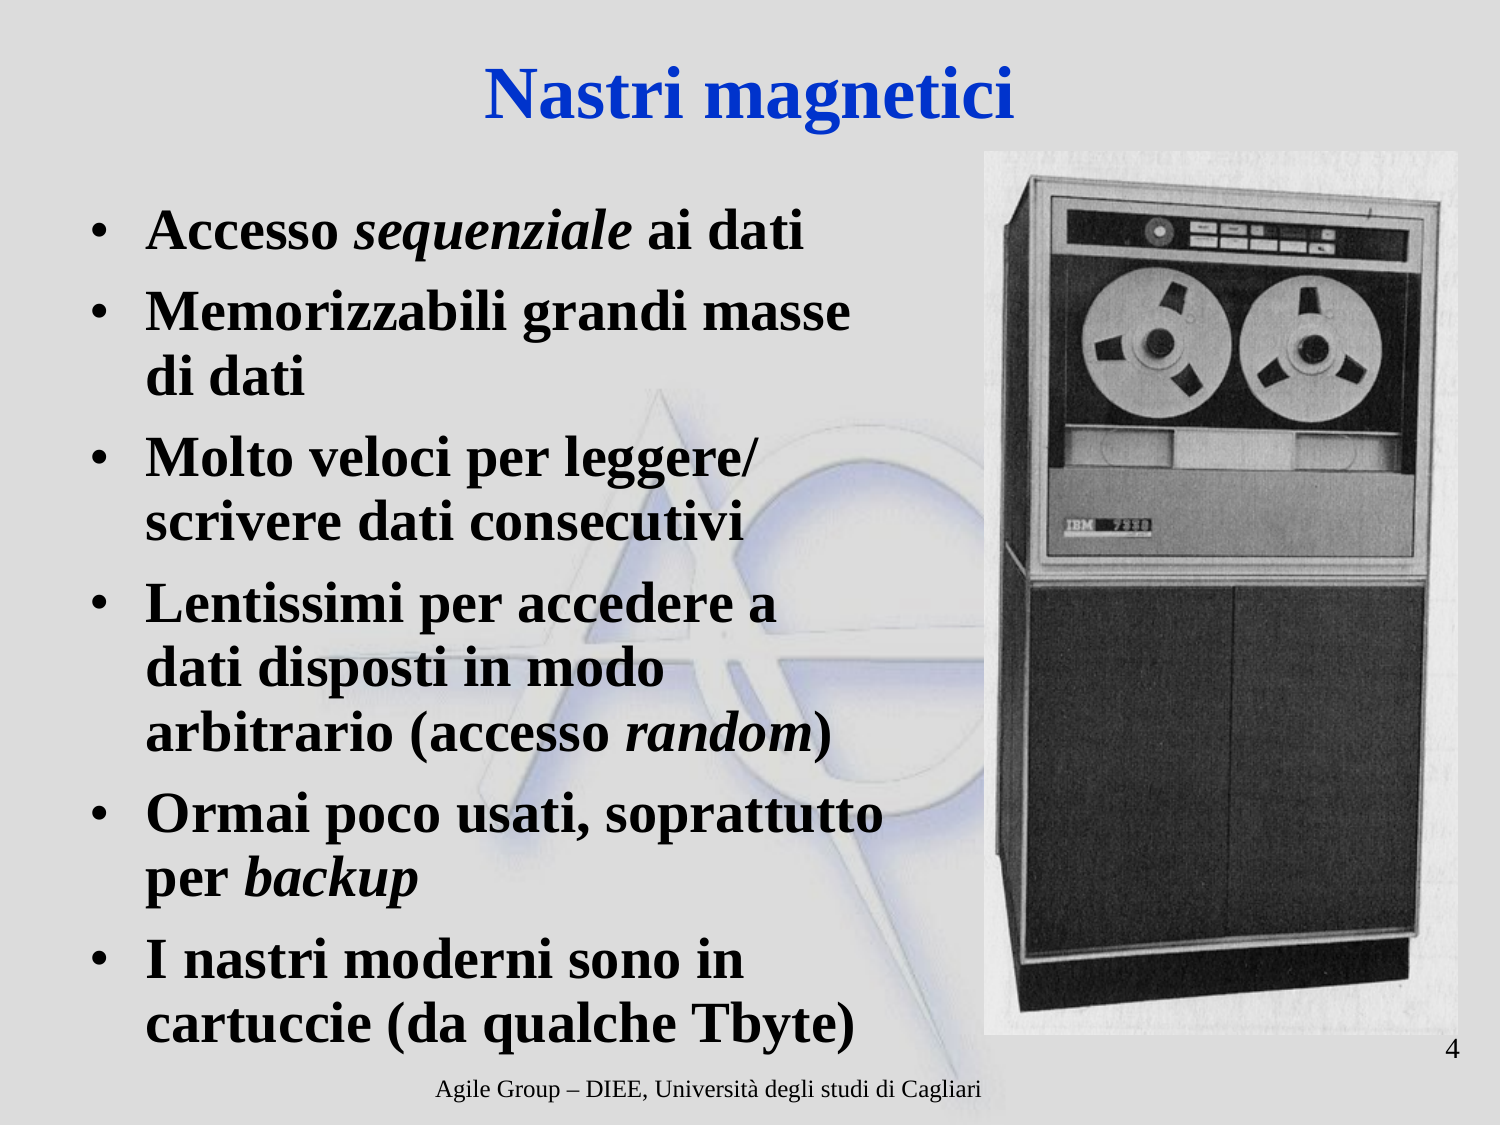

# Nastri magnetici
Accesso sequenziale ai dati
Memorizzabili grandi masse
di dati
Molto veloci per leggere/ scrivere dati consecutivi
Lentissimi per accedere a dati disposti in modo arbitrario (accesso random)
Ormai poco usati, soprattutto per backup
I nastri moderni sono in cartuccie (da qualche Tbyte)
4